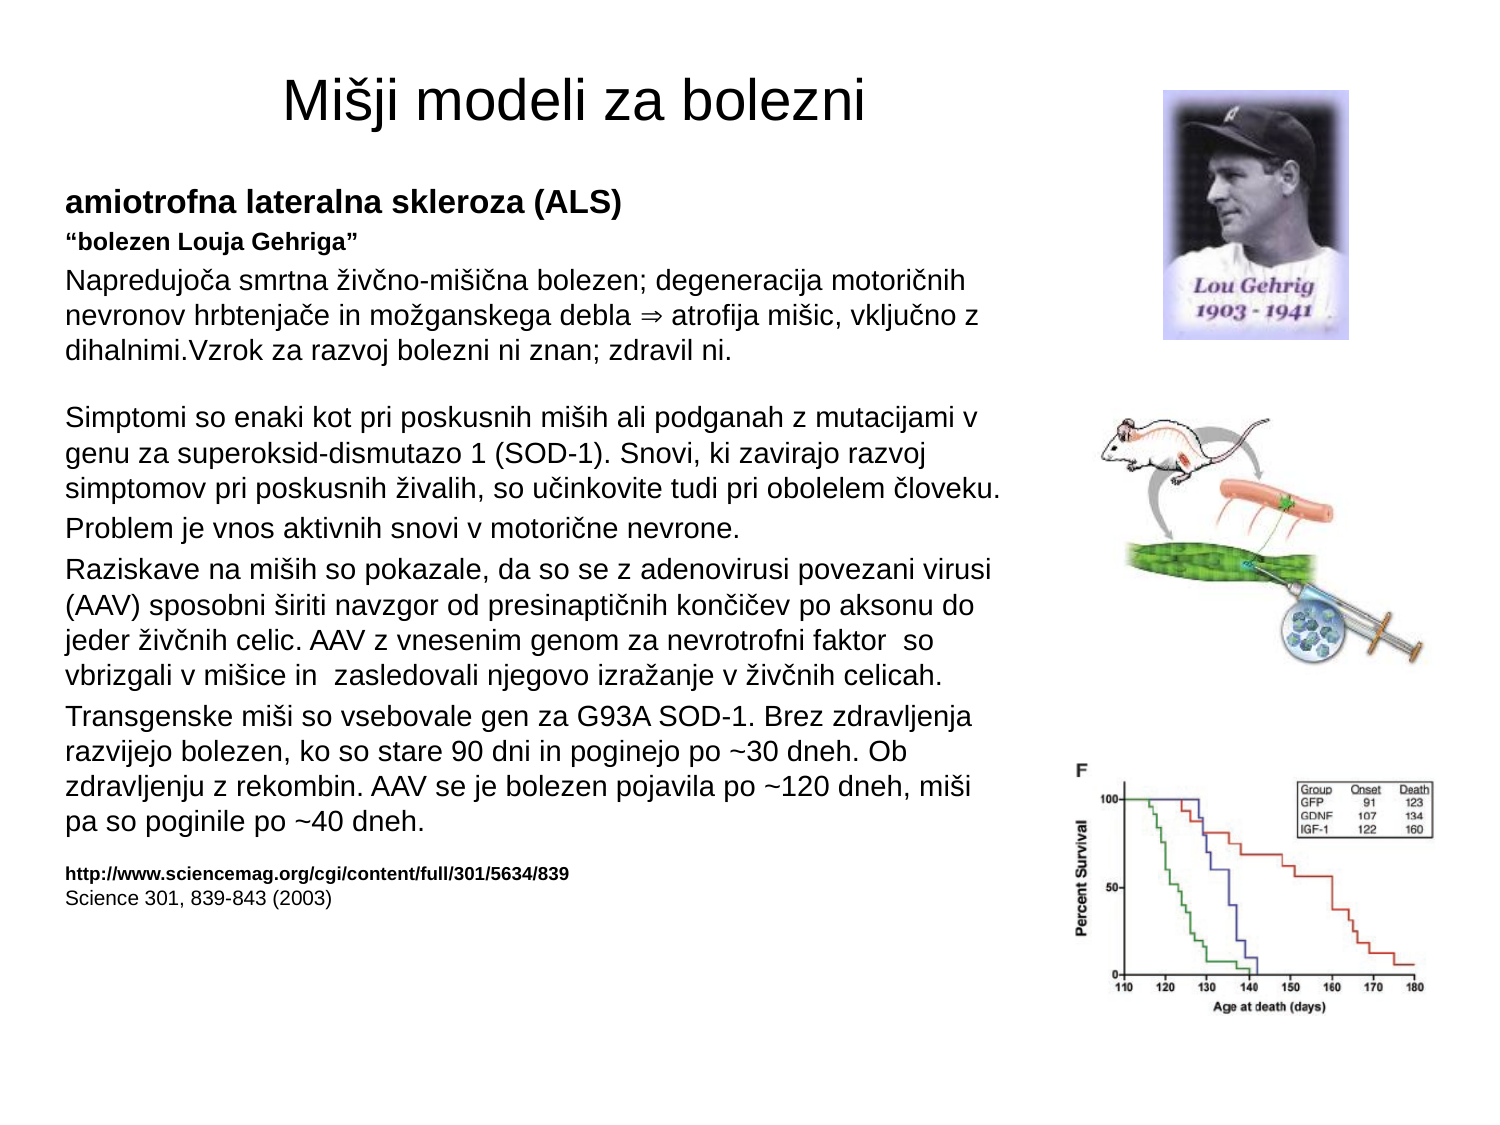

# Mišji modeli za bolezni
amiotrofna lateralna skleroza (ALS)
“bolezen Louja Gehriga”
Napredujoča smrtna živčno-mišična bolezen; degeneracija motoričnih nevronov hrbtenjače in možganskega debla  atrofija mišic, vključno z dihalnimi.Vzrok za razvoj bolezni ni znan; zdravil ni.
Simptomi so enaki kot pri poskusnih miših ali podganah z mutacijami v genu za superoksid-dismutazo 1 (SOD-1). Snovi, ki zavirajo razvoj simptomov pri poskusnih živalih, so učinkovite tudi pri obolelem človeku.
Problem je vnos aktivnih snovi v motorične nevrone.
Raziskave na miših so pokazale, da so se z adenovirusi povezani virusi (AAV) sposobni širiti navzgor od presinaptičnih končičev po aksonu do jeder živčnih celic. AAV z vnesenim genom za nevrotrofni faktor so vbrizgali v mišice in zasledovali njegovo izražanje v živčnih celicah.
Transgenske miši so vsebovale gen za G93A SOD-1. Brez zdravljenja razvijejo bolezen, ko so stare 90 dni in poginejo po ~30 dneh. Ob zdravljenju z rekombin. AAV se je bolezen pojavila po ~120 dneh, miši pa so poginile po ~40 dneh.
http://www.sciencemag.org/cgi/content/full/301/5634/839
Science 301, 839-843 (2003)